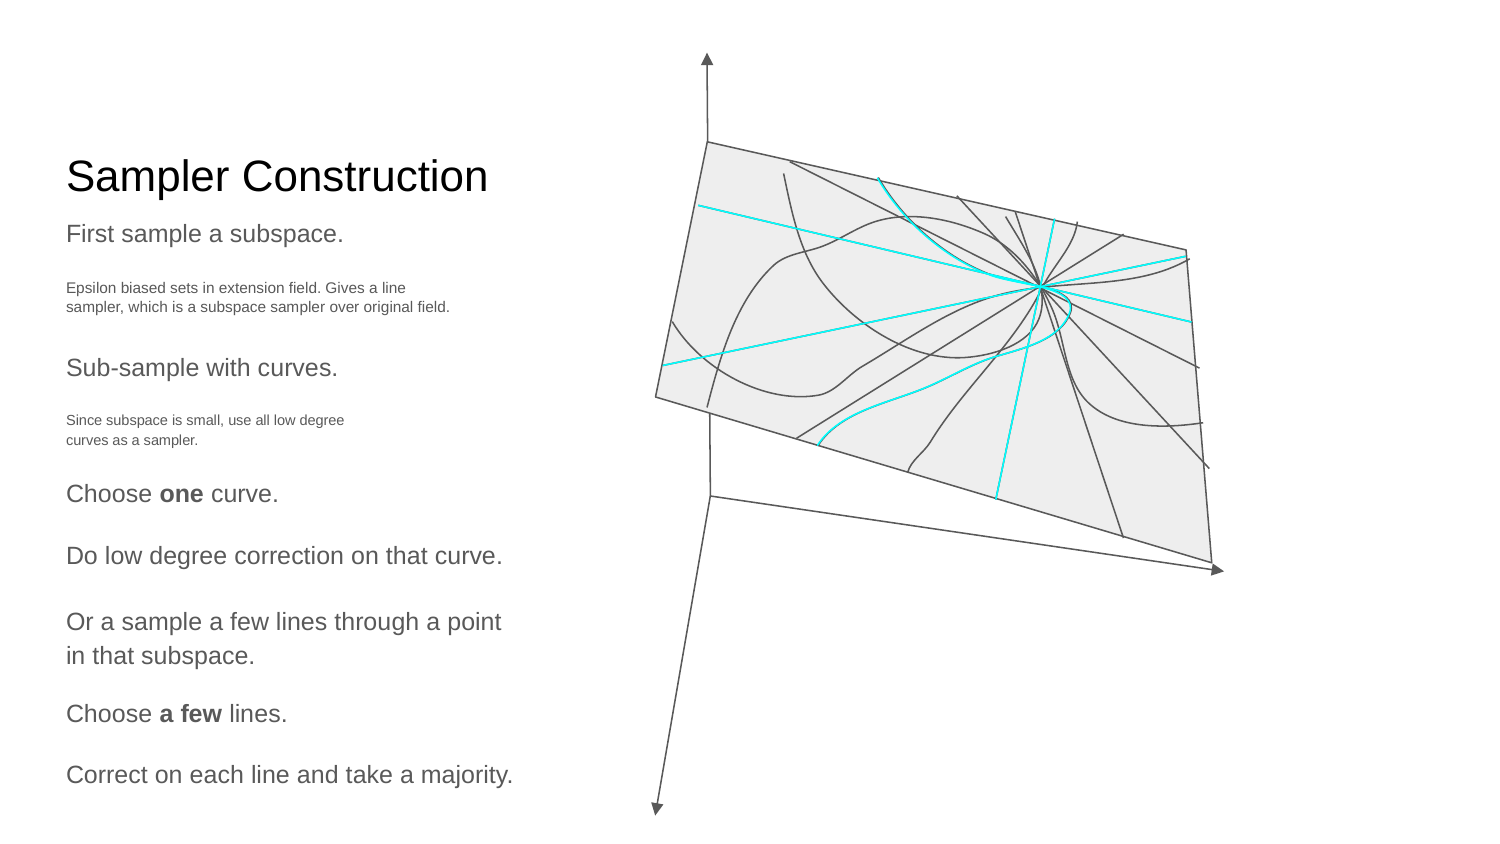

# Sampler Construction
First sample a subspace.
Epsilon biased sets in extension field. Gives a line sampler, which is a subspace sampler over original field.
Sub-sample with curves.
Since subspace is small, use all low degree curves as a sampler.
Choose one curve.
Do low degree correction on that curve.
Or a sample a few lines through a point in that subspace.
Choose a few lines.
Correct on each line and take a majority.